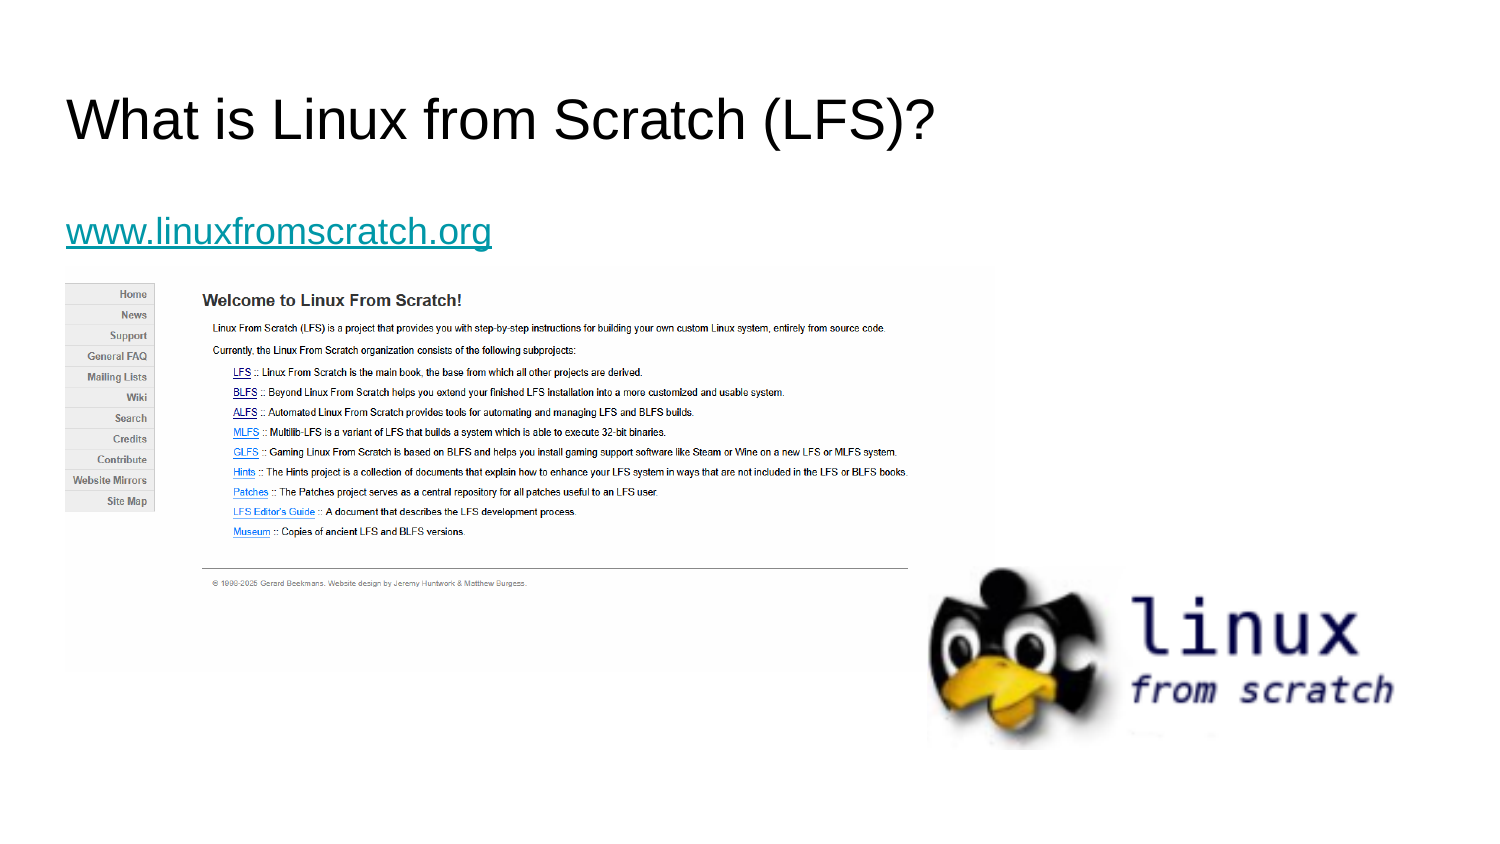

# What is Linux from Scratch (LFS)?
www.linuxfromscratch.org